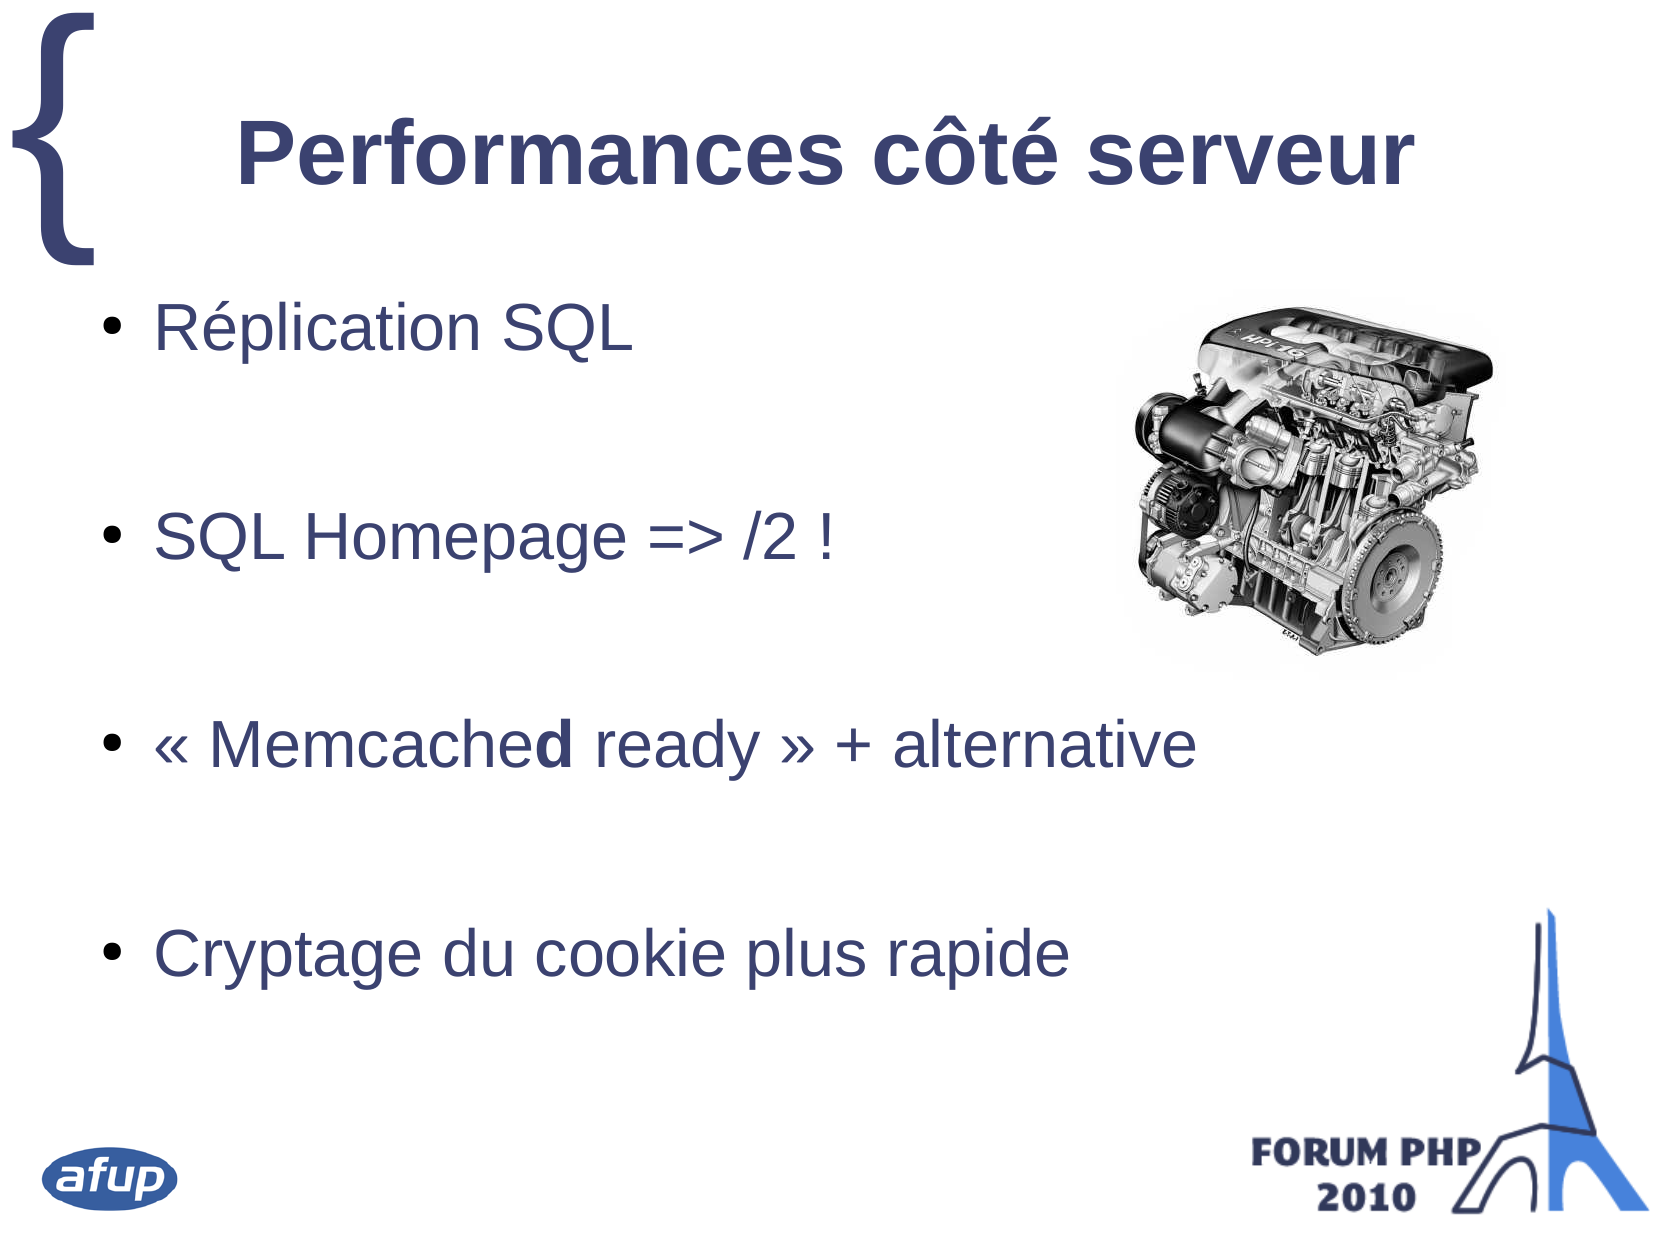

# Performances côté serveur
Réplication SQL
SQL Homepage => /2 !
« Memcached ready » + alternative
Cryptage du cookie plus rapide